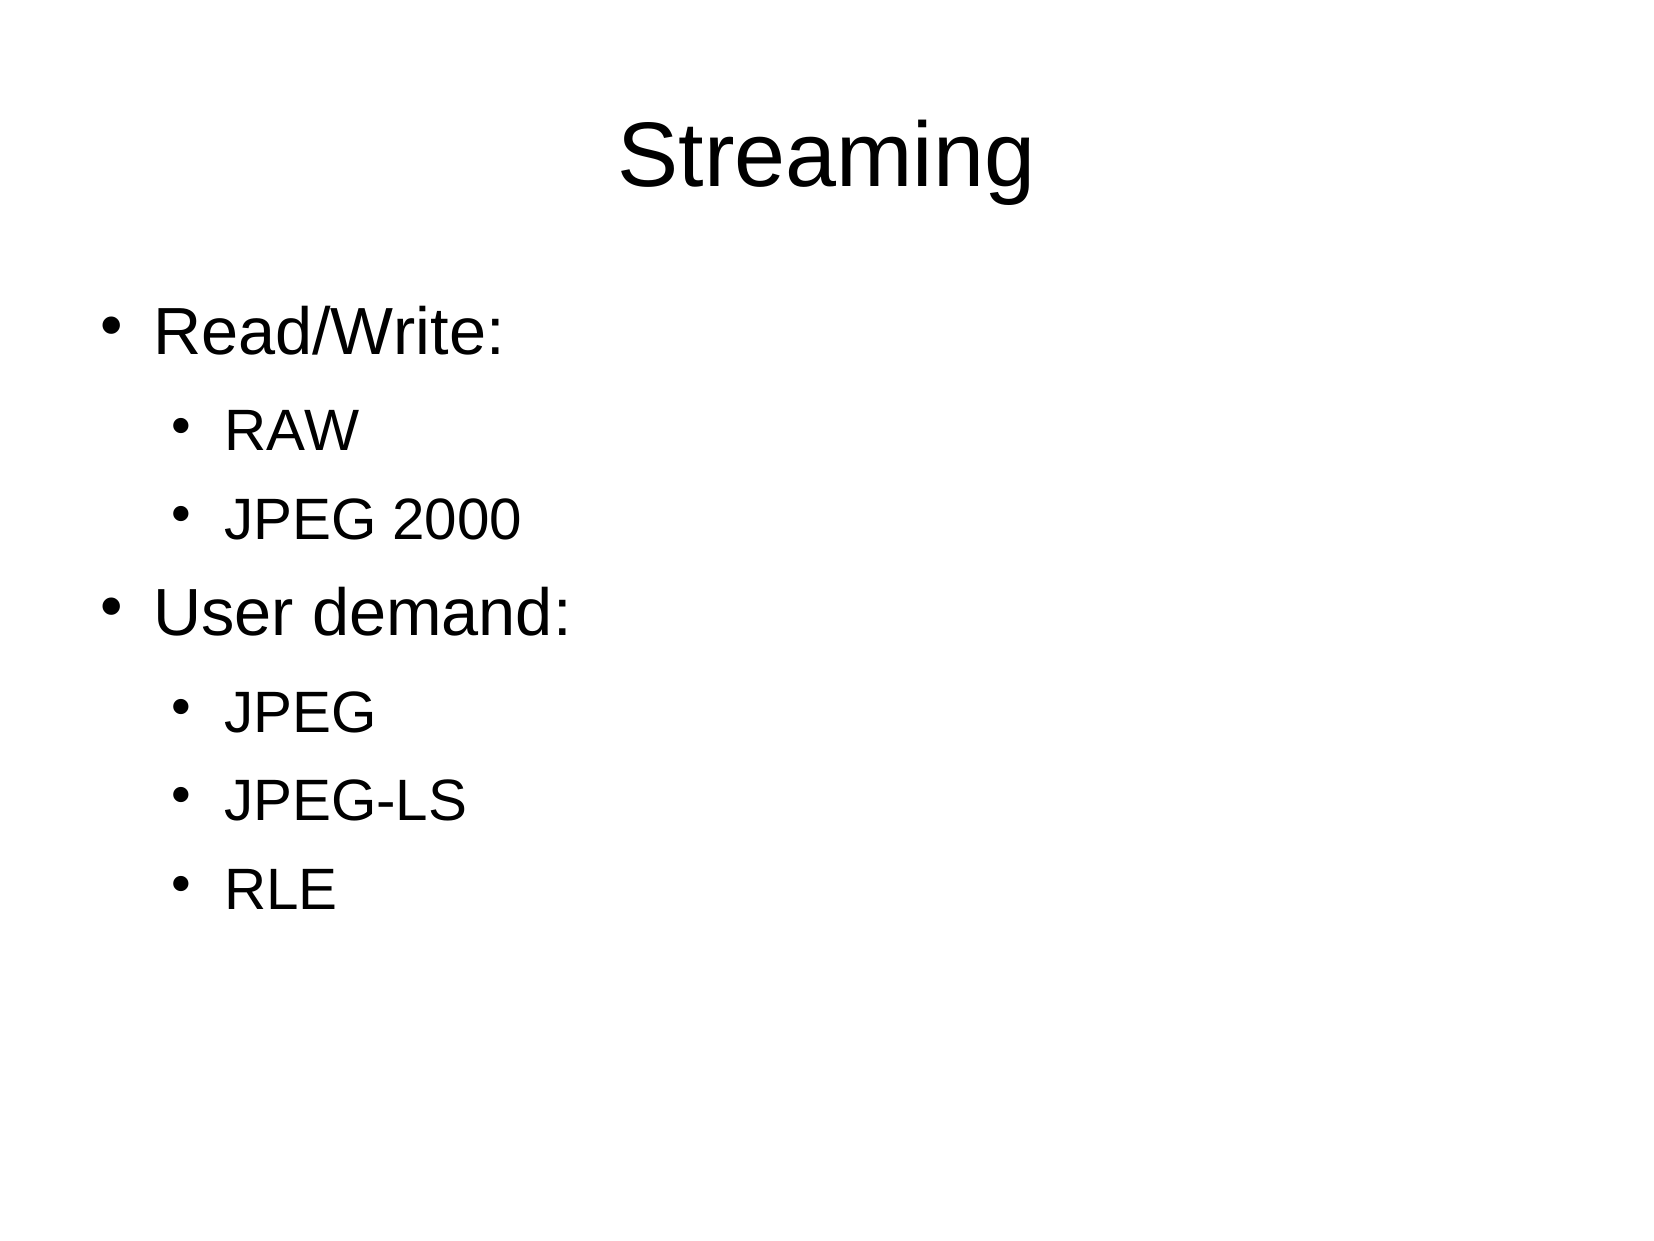

# Streaming
Read/Write:
RAW
JPEG 2000
User demand:
JPEG
JPEG-LS
RLE